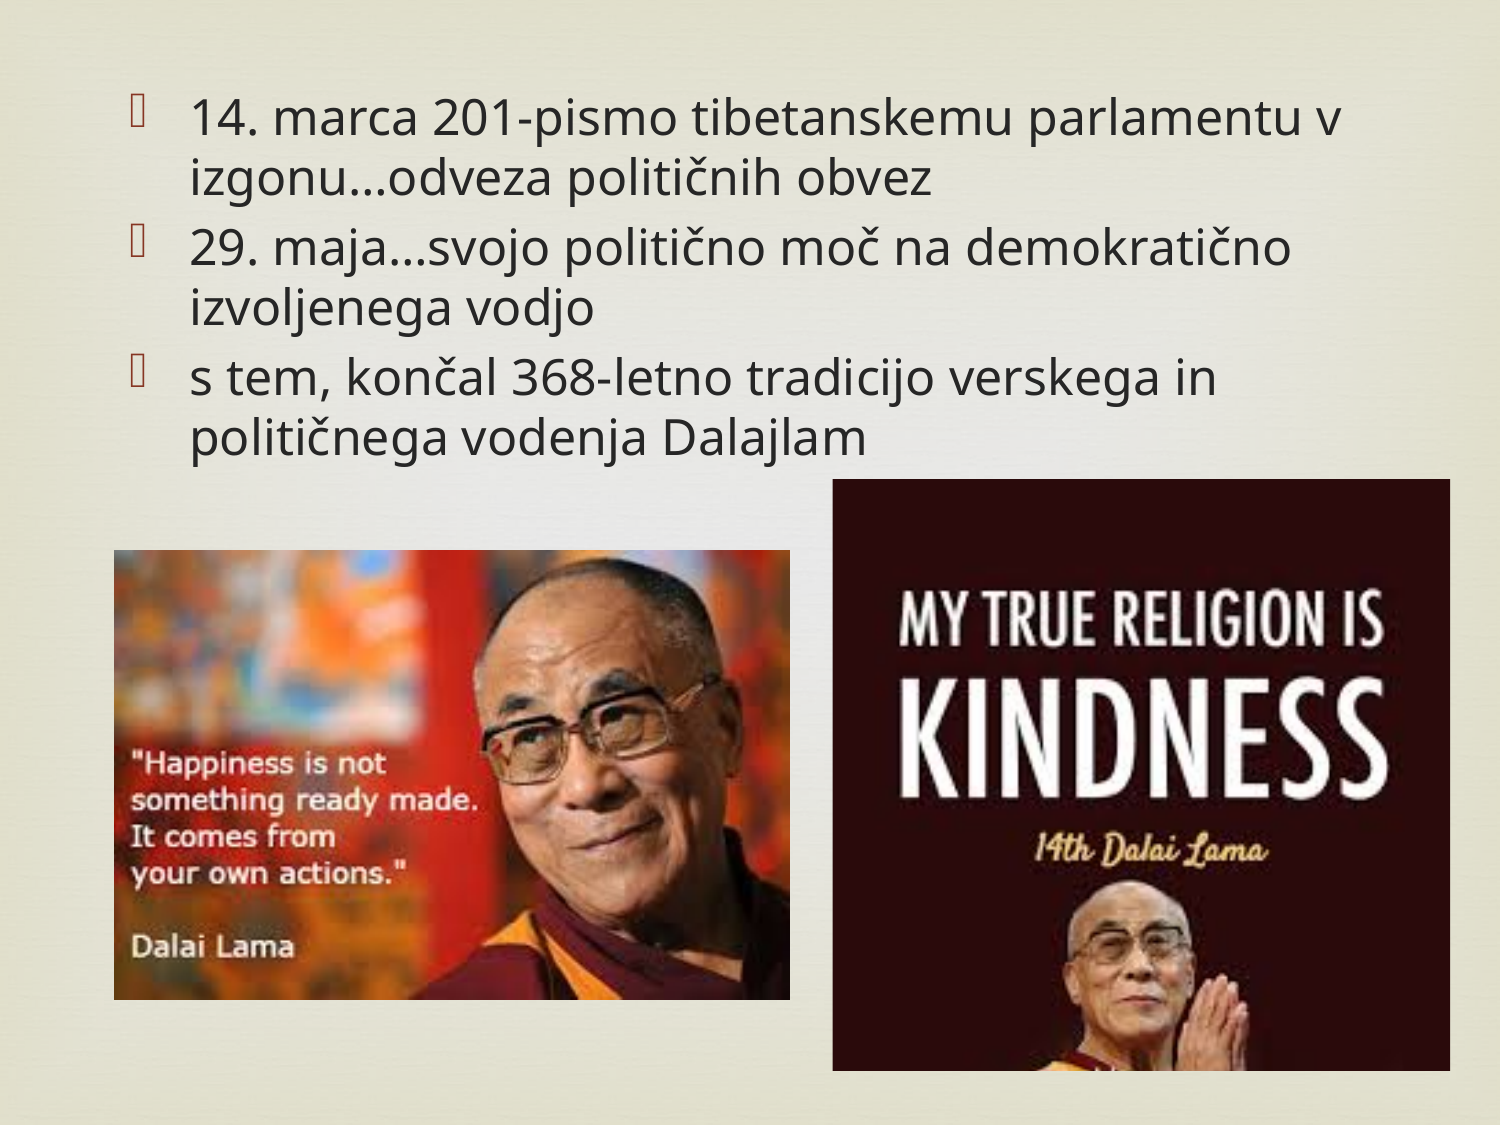

14. marca 201-pismo tibetanskemu parlamentu v izgonu…odveza političnih obvez
29. maja…svojo politično moč na demokratično izvoljenega vodjo
s tem, končal 368-letno tradicijo verskega in političnega vodenja Dalajlam